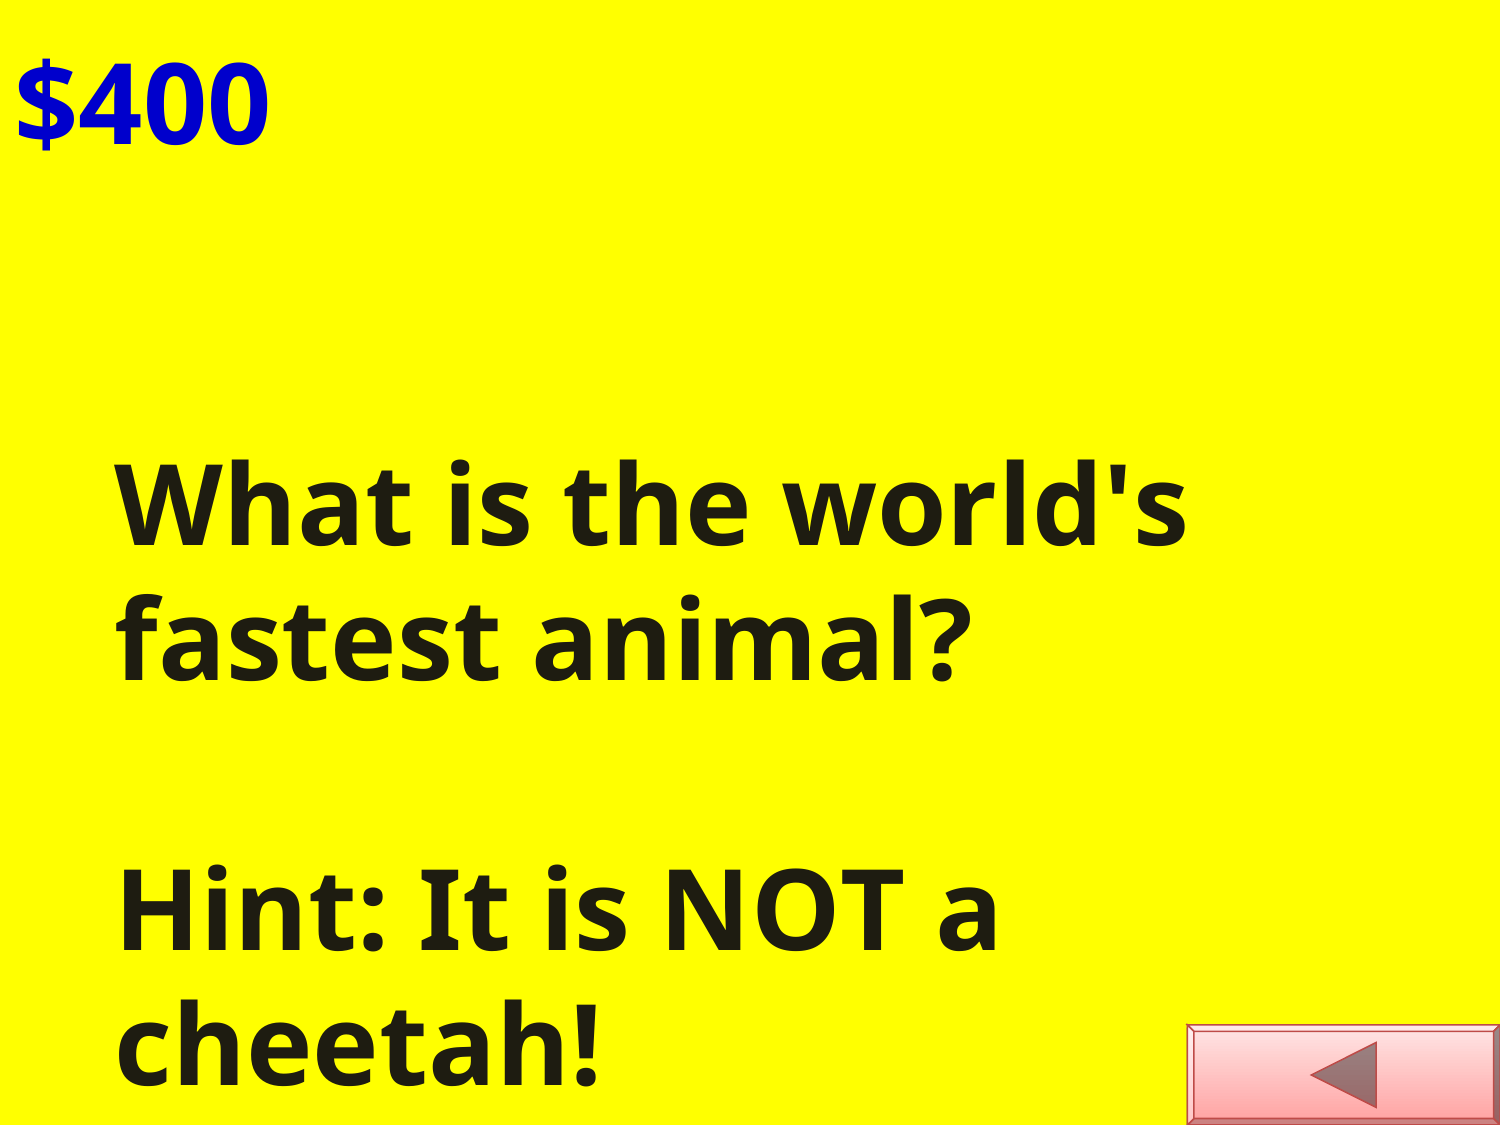

$400
What is the world's fastest animal?
Hint: It is NOT a cheetah!